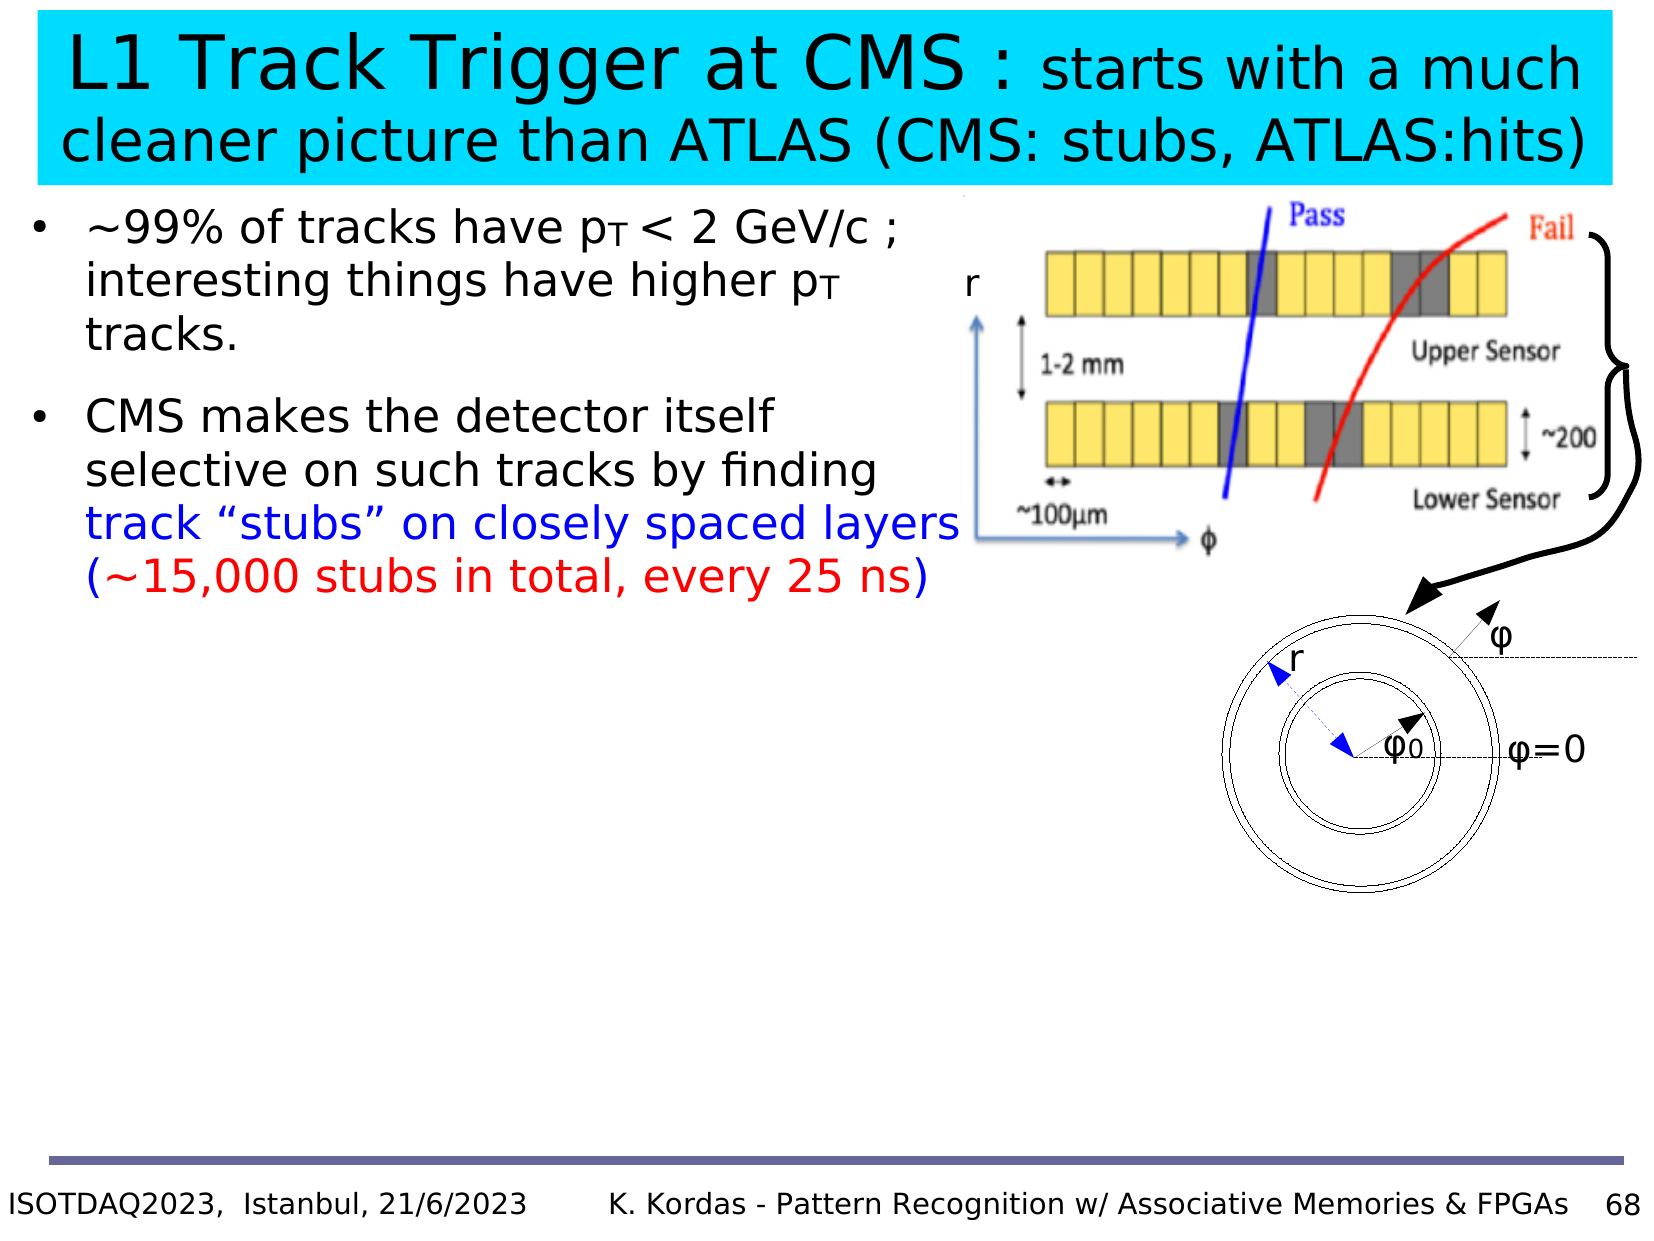

# L1 Track Trigger at CMS : starts with a much cleaner picture than ATLAS (CMS: stubs, ATLAS:hits)
~99% of tracks have pT < 2 GeV/c ; interesting things have higher pT tracks.
CMS makes the detector itself selective on such tracks by finding track “stubs” on closely spaced layers. (~15,000 stubs in total, every 25 ns)
r
φ
r
φ0
φ=0
ISOTDAQ2023, Istanbul, 21/6/2023
K. Kordas - Pattern Recognition w/ Associative Memories & FPGAs
68